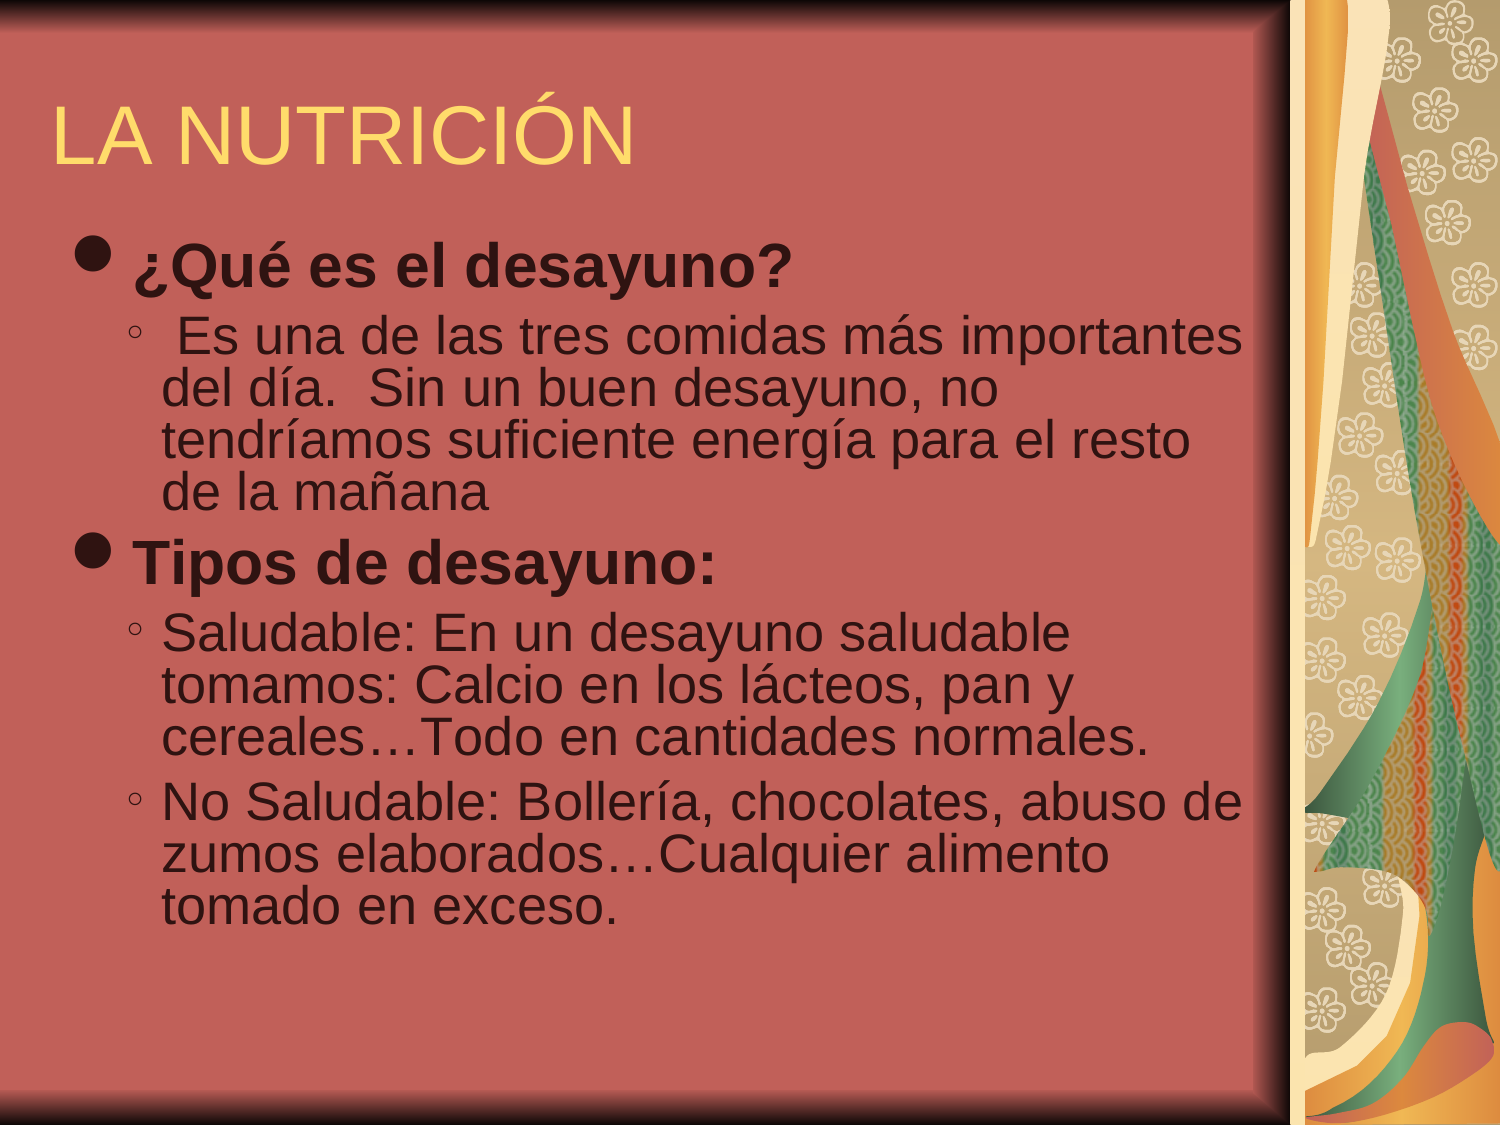

# LA NUTRICIÓN
¿Qué es el desayuno?
 Es una de las tres comidas más importantes del día. Sin un buen desayuno, no tendríamos suficiente energía para el resto de la mañana
Tipos de desayuno:
Saludable: En un desayuno saludable tomamos: Calcio en los lácteos, pan y cereales…Todo en cantidades normales.
No Saludable: Bollería, chocolates, abuso de zumos elaborados…Cualquier alimento tomado en exceso.